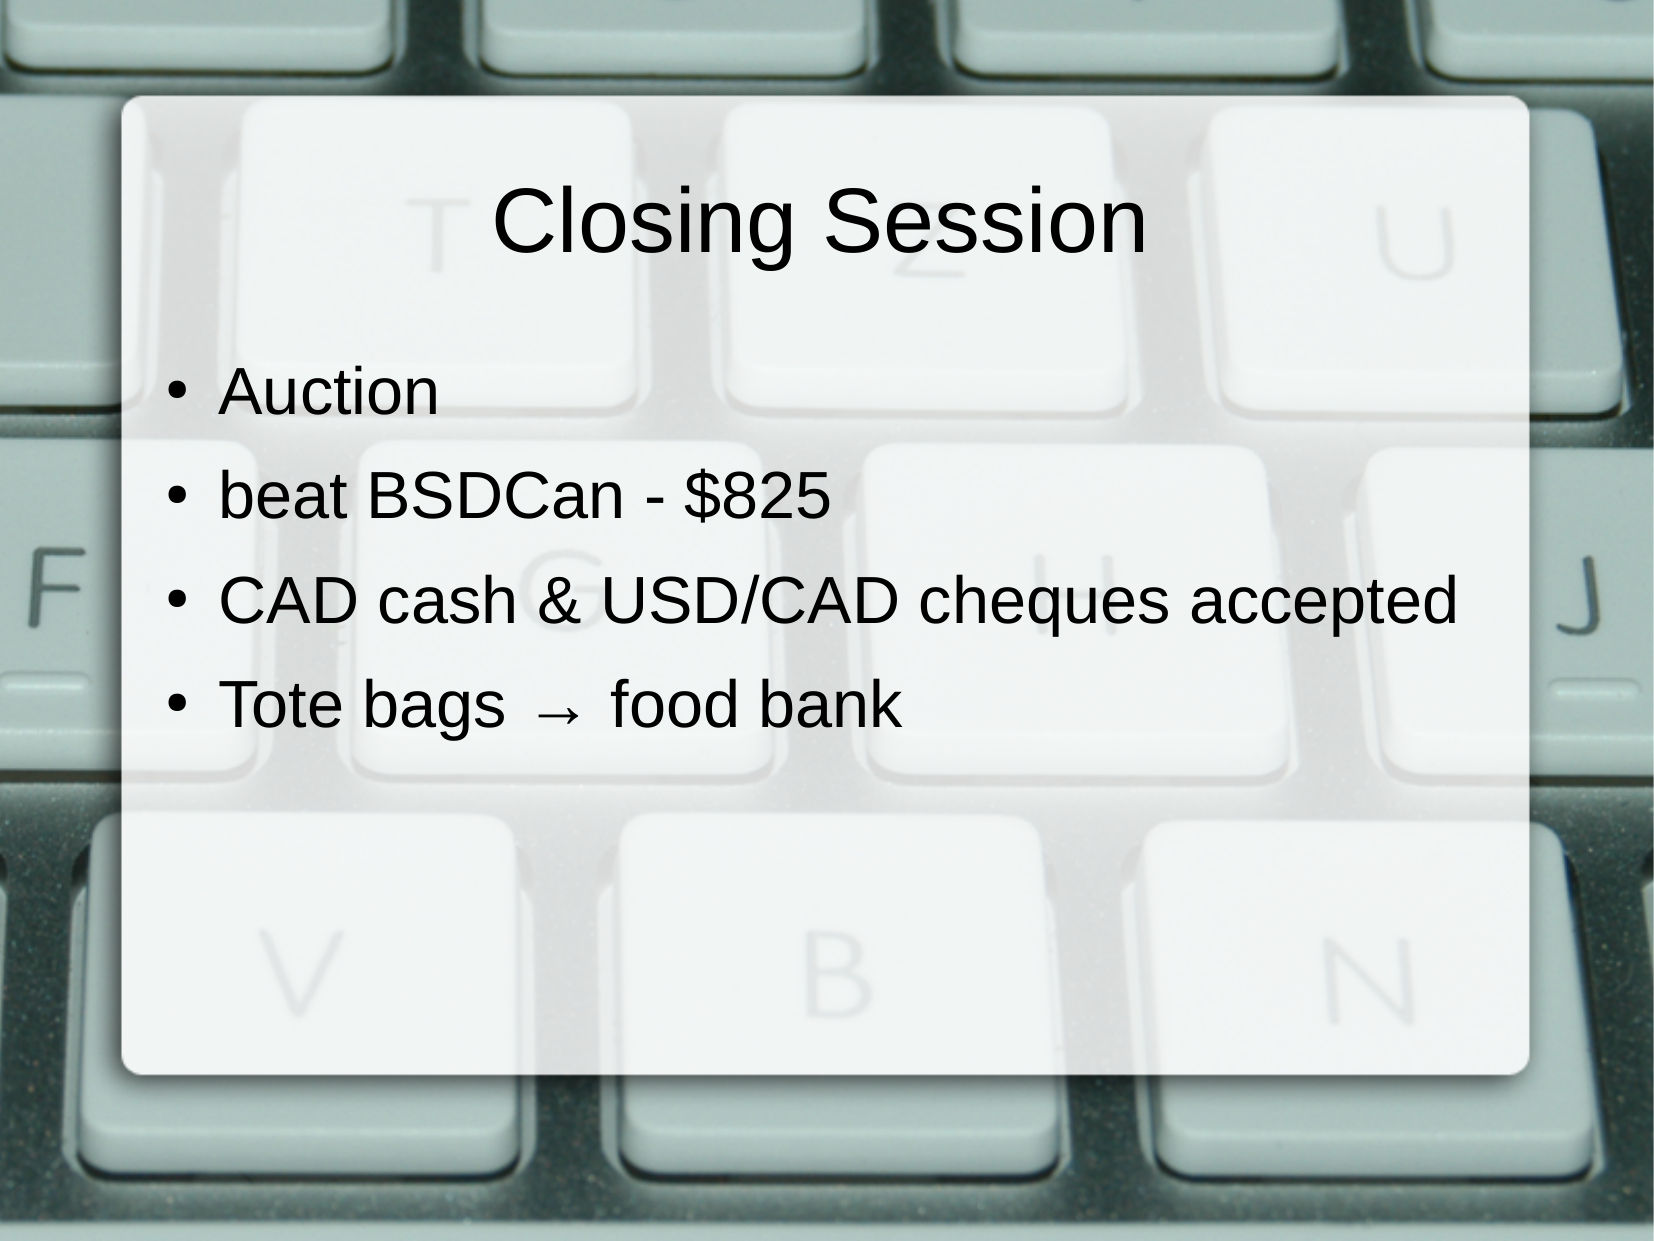

# Closing Session
Auction
beat BSDCan - $825
CAD cash & USD/CAD cheques accepted
Tote bags → food bank